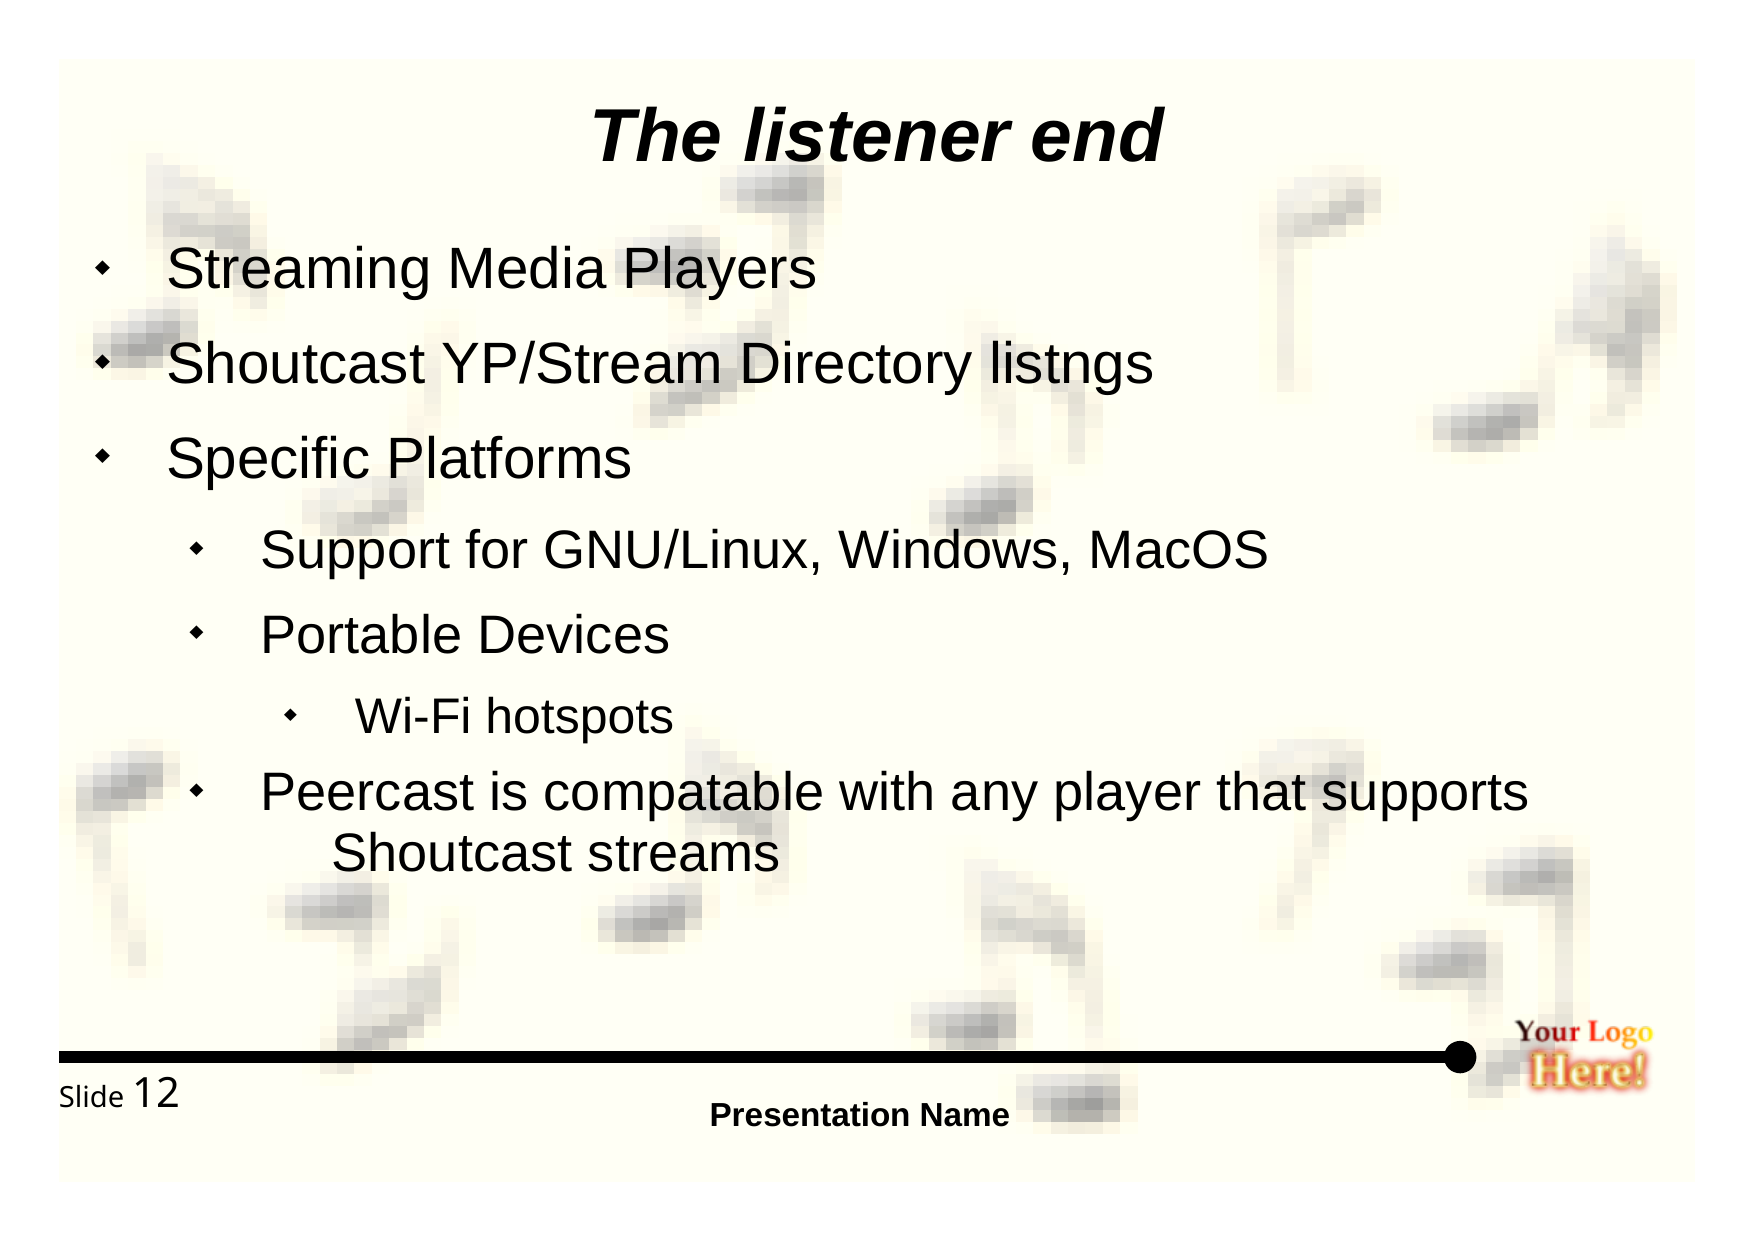

# The listener end
Streaming Media Players
Shoutcast YP/Stream Directory listngs
Specific Platforms
Support for GNU/Linux, Windows, MacOS
Portable Devices
Wi-Fi hotspots
Peercast is compatable with any player that supports Shoutcast streams